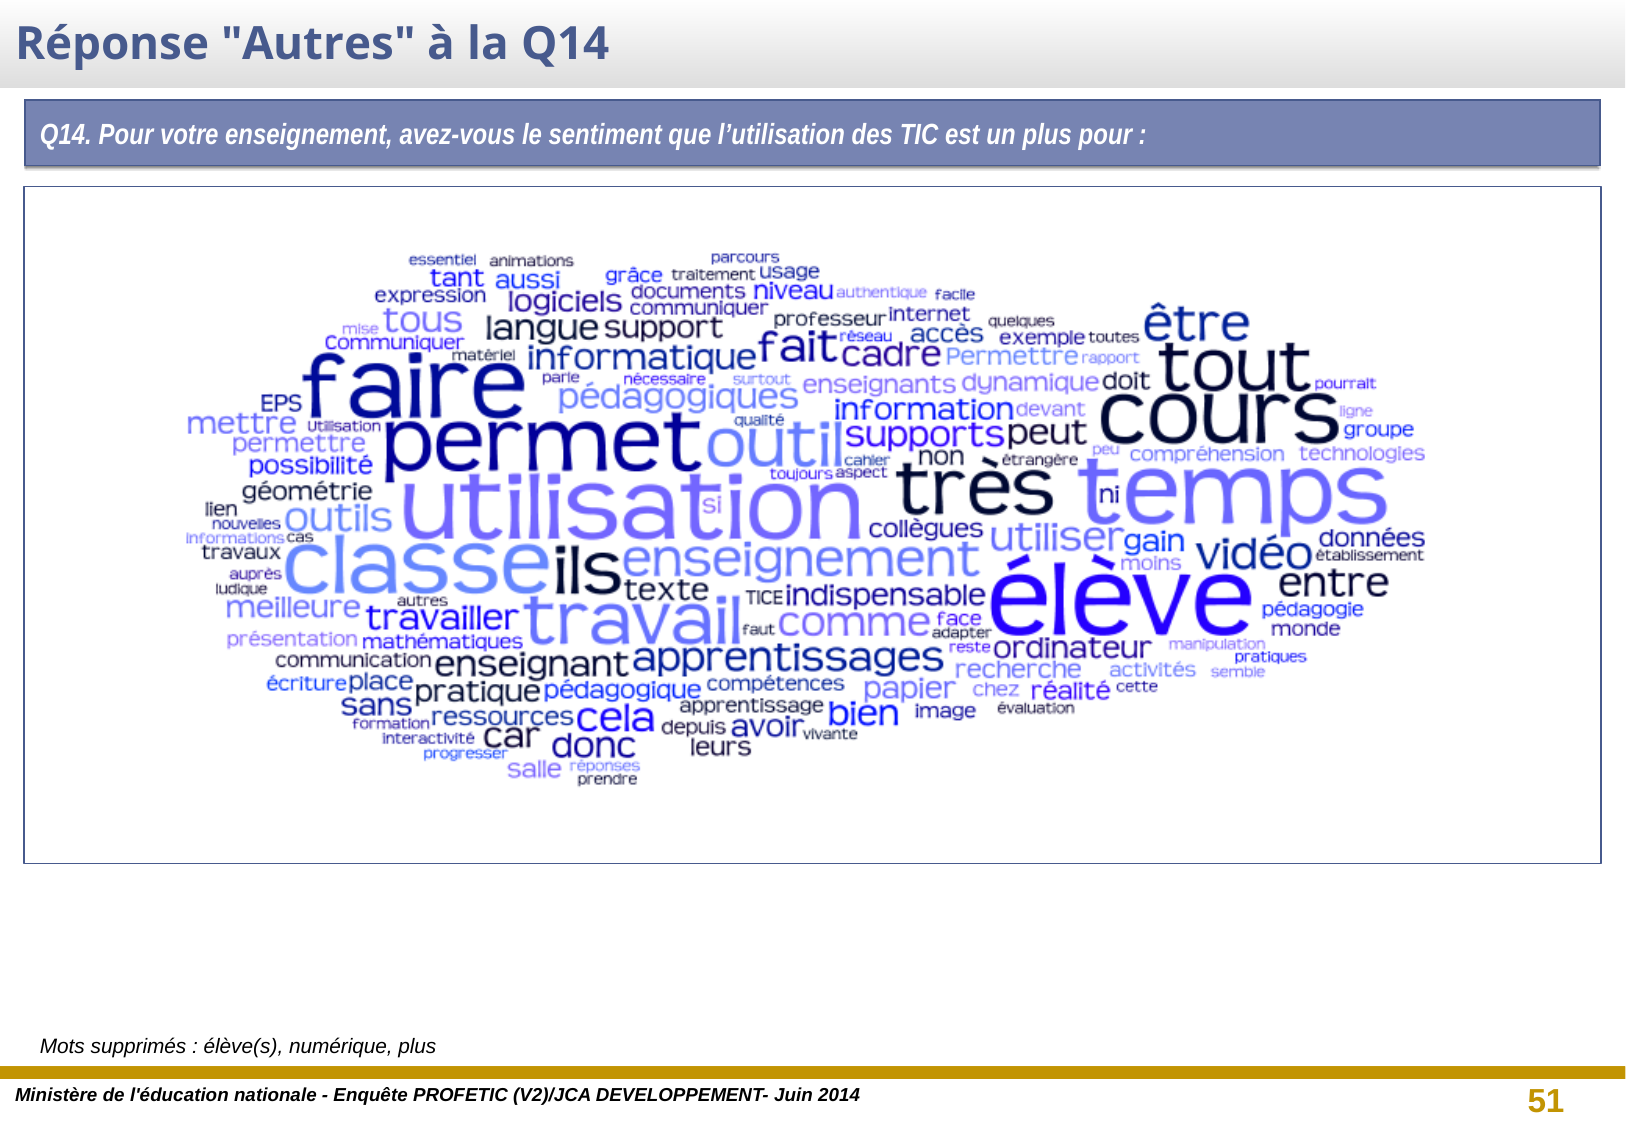

# Réponse "Autres" à la Q14
Q14. Pour votre enseignement, avez-vous le sentiment que l’utilisation des TIC est un plus pour :
Mots supprimés : élève(s), numérique, plus
50
Ministère de l'éducation nationale - Enquête PROFETIC (V2)/JCA DEVELOPPEMENT- Juin 2014